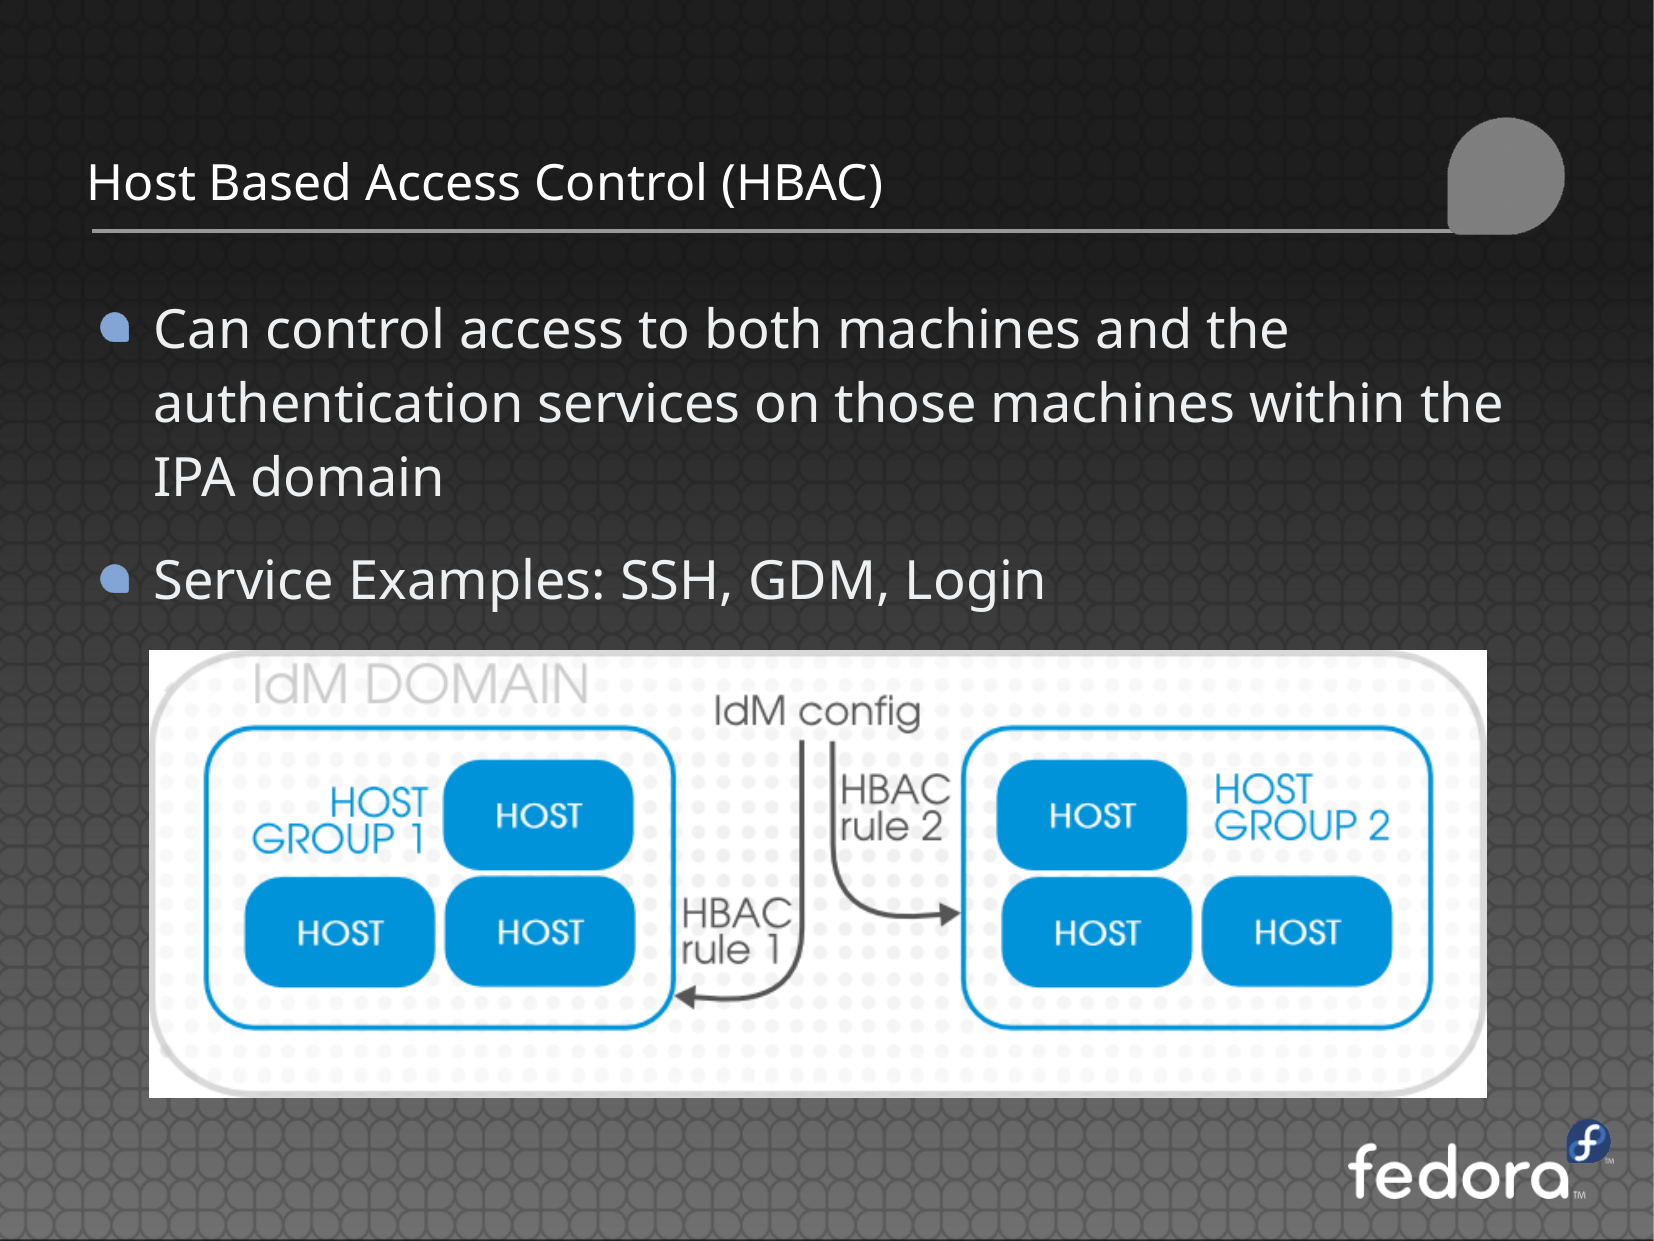

# Host Based Access Control (HBAC)
Can control access to both machines and the authentication services on those machines within the IPA domain
Service Examples: SSH, GDM, Login